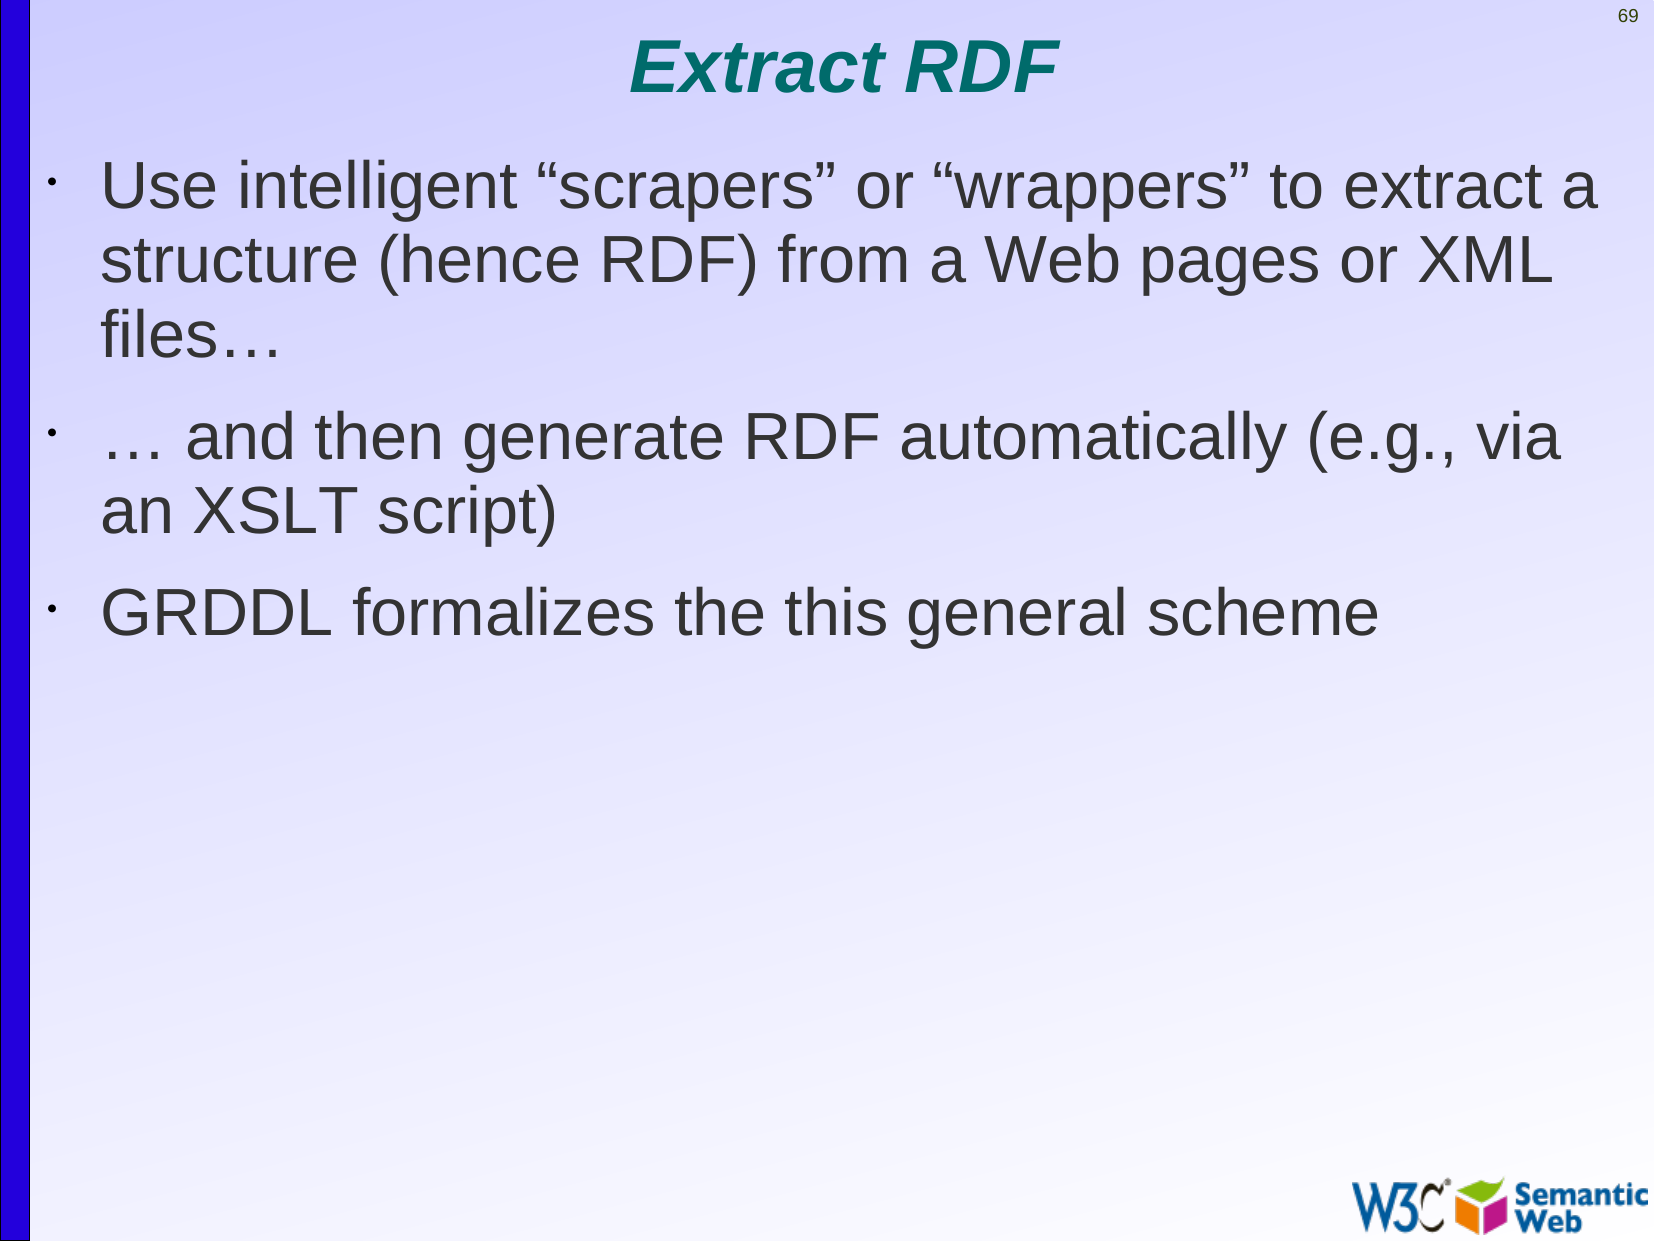

# Extract RDF
Use intelligent “scrapers” or “wrappers” to extract a structure (hence RDF) from a Web pages or XML files…
… and then generate RDF automatically (e.g., via an XSLT script)
GRDDL formalizes the this general scheme